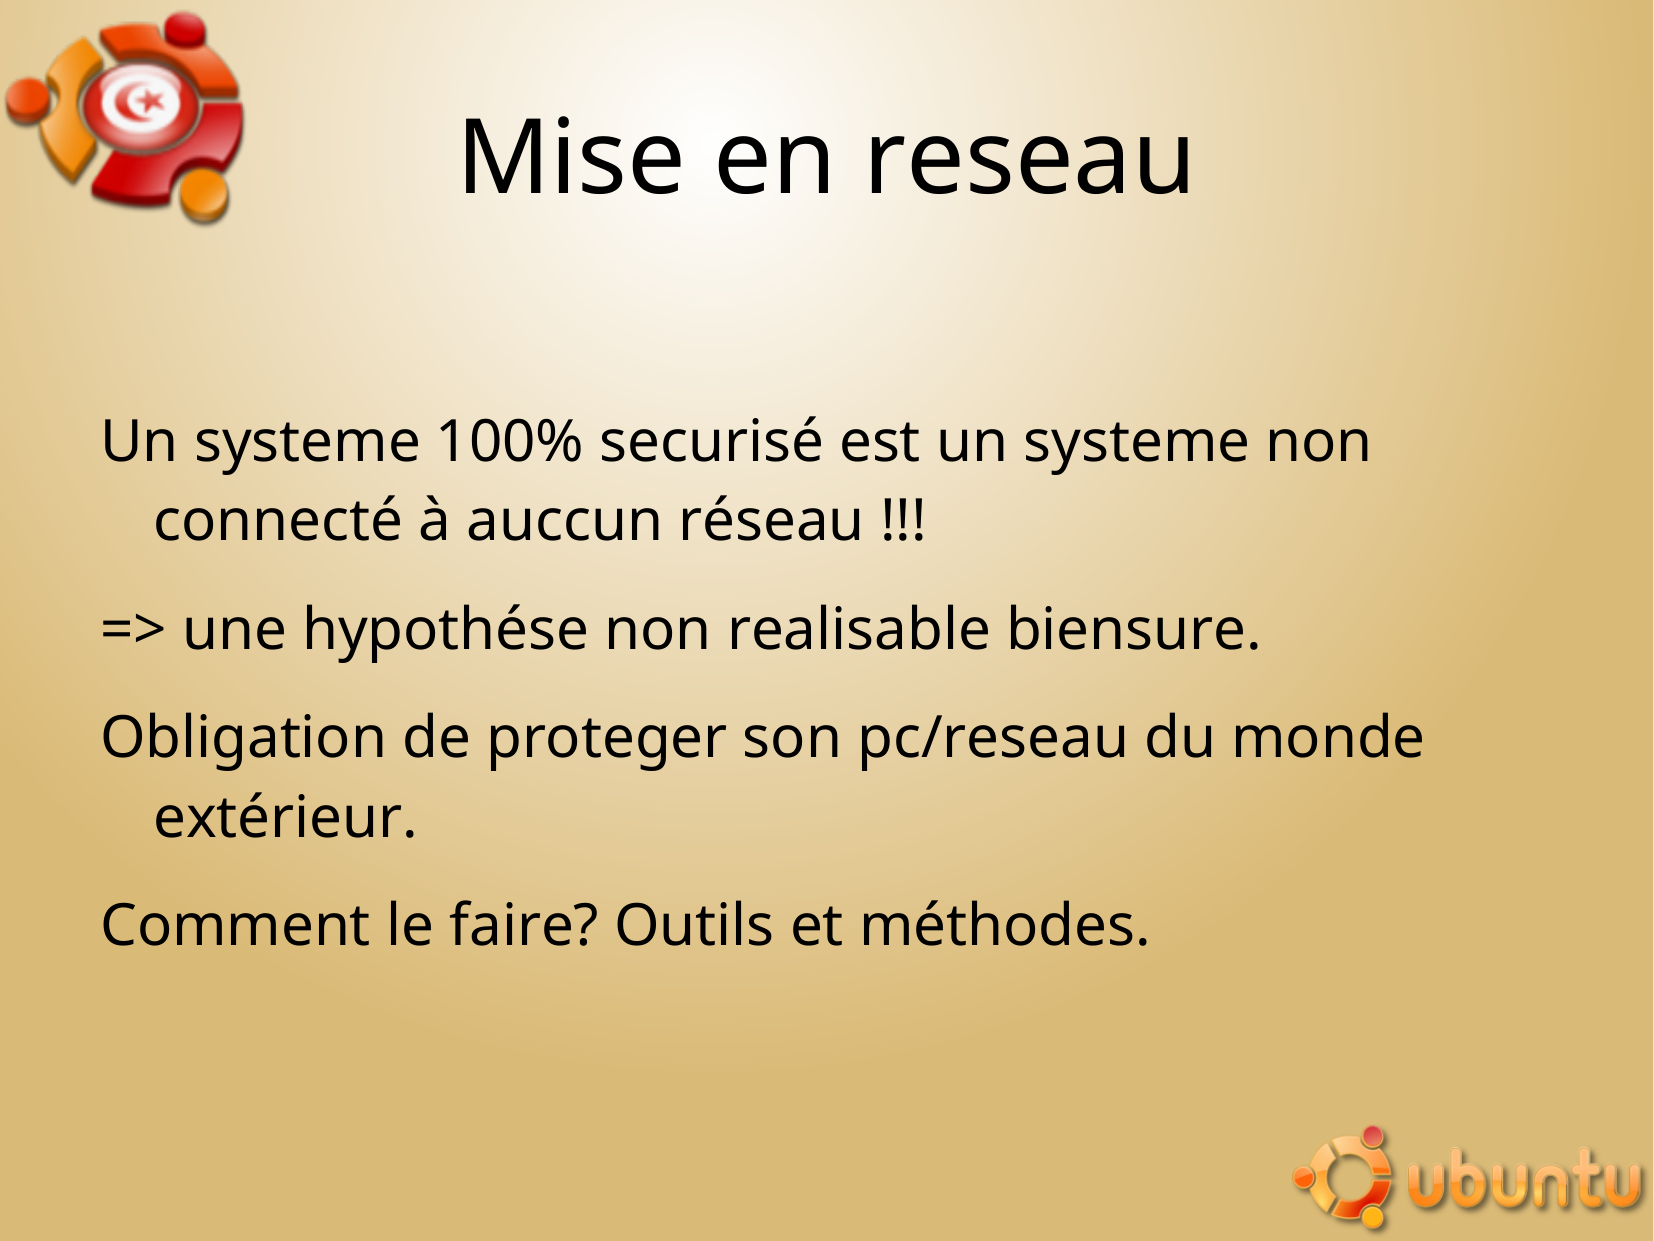

# Mise en reseau
Un systeme 100% securisé est un systeme non connecté à auccun réseau !!!
=> une hypothése non realisable biensure.
Obligation de proteger son pc/reseau du monde extérieur.
Comment le faire? Outils et méthodes.